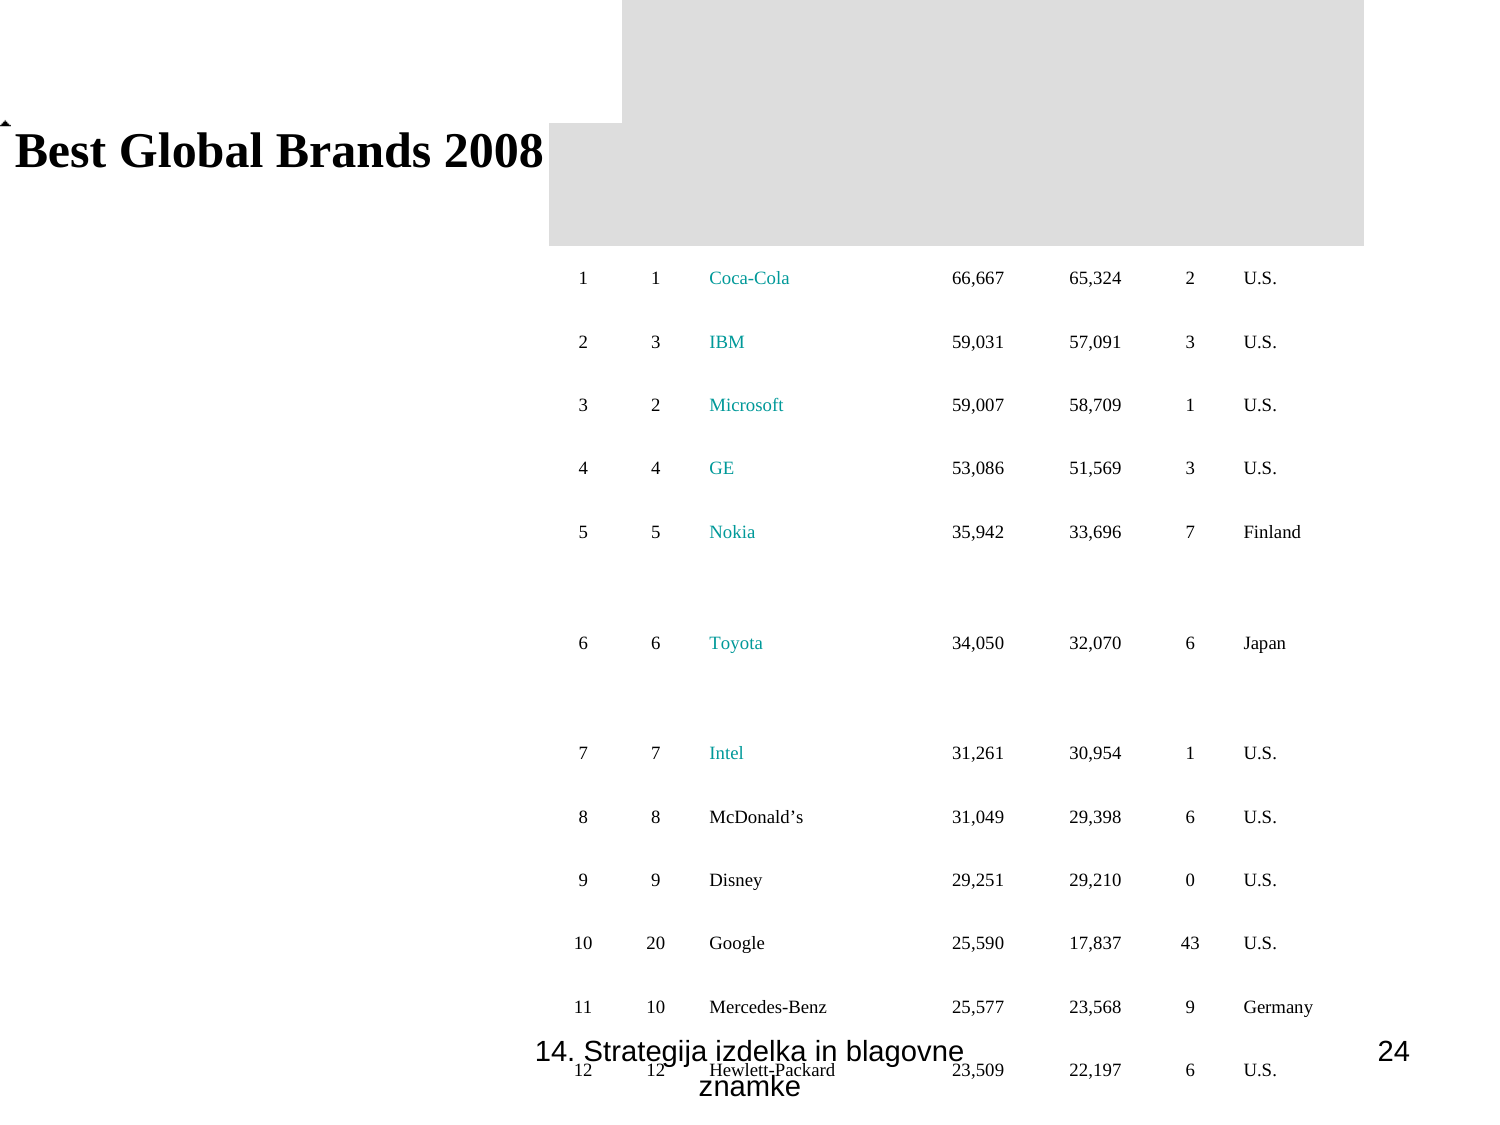

| | | | | | | |
| --- | --- | --- | --- | --- | --- | --- |
| | | | | | | |
| 1 | 1 | Coca-Cola | 66,667 | 65,324 | 2 | U.S. |
| 2 | 3 | IBM | 59,031 | 57,091 | 3 | U.S. |
| 3 | 2 | Microsoft | 59,007 | 58,709 | 1 | U.S. |
| 4 | 4 | GE | 53,086 | 51,569 | 3 | U.S. |
| 5 | 5 | Nokia | 35,942 | 33,696 | 7 | Finland |
| 6 | 6 | Toyota | 34,050 | 32,070 | 6 | Japan |
| 7 | 7 | Intel | 31,261 | 30,954 | 1 | U.S. |
| 8 | 8 | McDonald’s | 31,049 | 29,398 | 6 | U.S. |
| 9 | 9 | Disney | 29,251 | 29,210 | 0 | U.S. |
| 10 | 20 | Google | 25,590 | 17,837 | 43 | U.S. |
| 11 | 10 | Mercedes-Benz | 25,577 | 23,568 | 9 | Germany |
| 12 | 12 | Hewlett-Packard | 23,509 | 22,197 | 6 | U.S. |
| 13 | 13 | BMW | 23,298 | 21,612 | 8 | Germany |
| 14 | 16 | Gillette | 22,069 | 20,415 | 8 | U.S. |
| 15 | 15 | American Express | 21,940 | 20,827 | 5 | U.S. |
| 16 | 17 | Louis Vuitton | 21,602 | 20,321 | 6 | France |
2008 Rank
2008 Brand Value
($ Millions)
2007 Brand Value
($ Millions)
Percent Change
(in %)
Country of
Ownership
2007 Rank
Brand
Best Global Brands 2008
14. Strategija izdelka in blagovne znamke